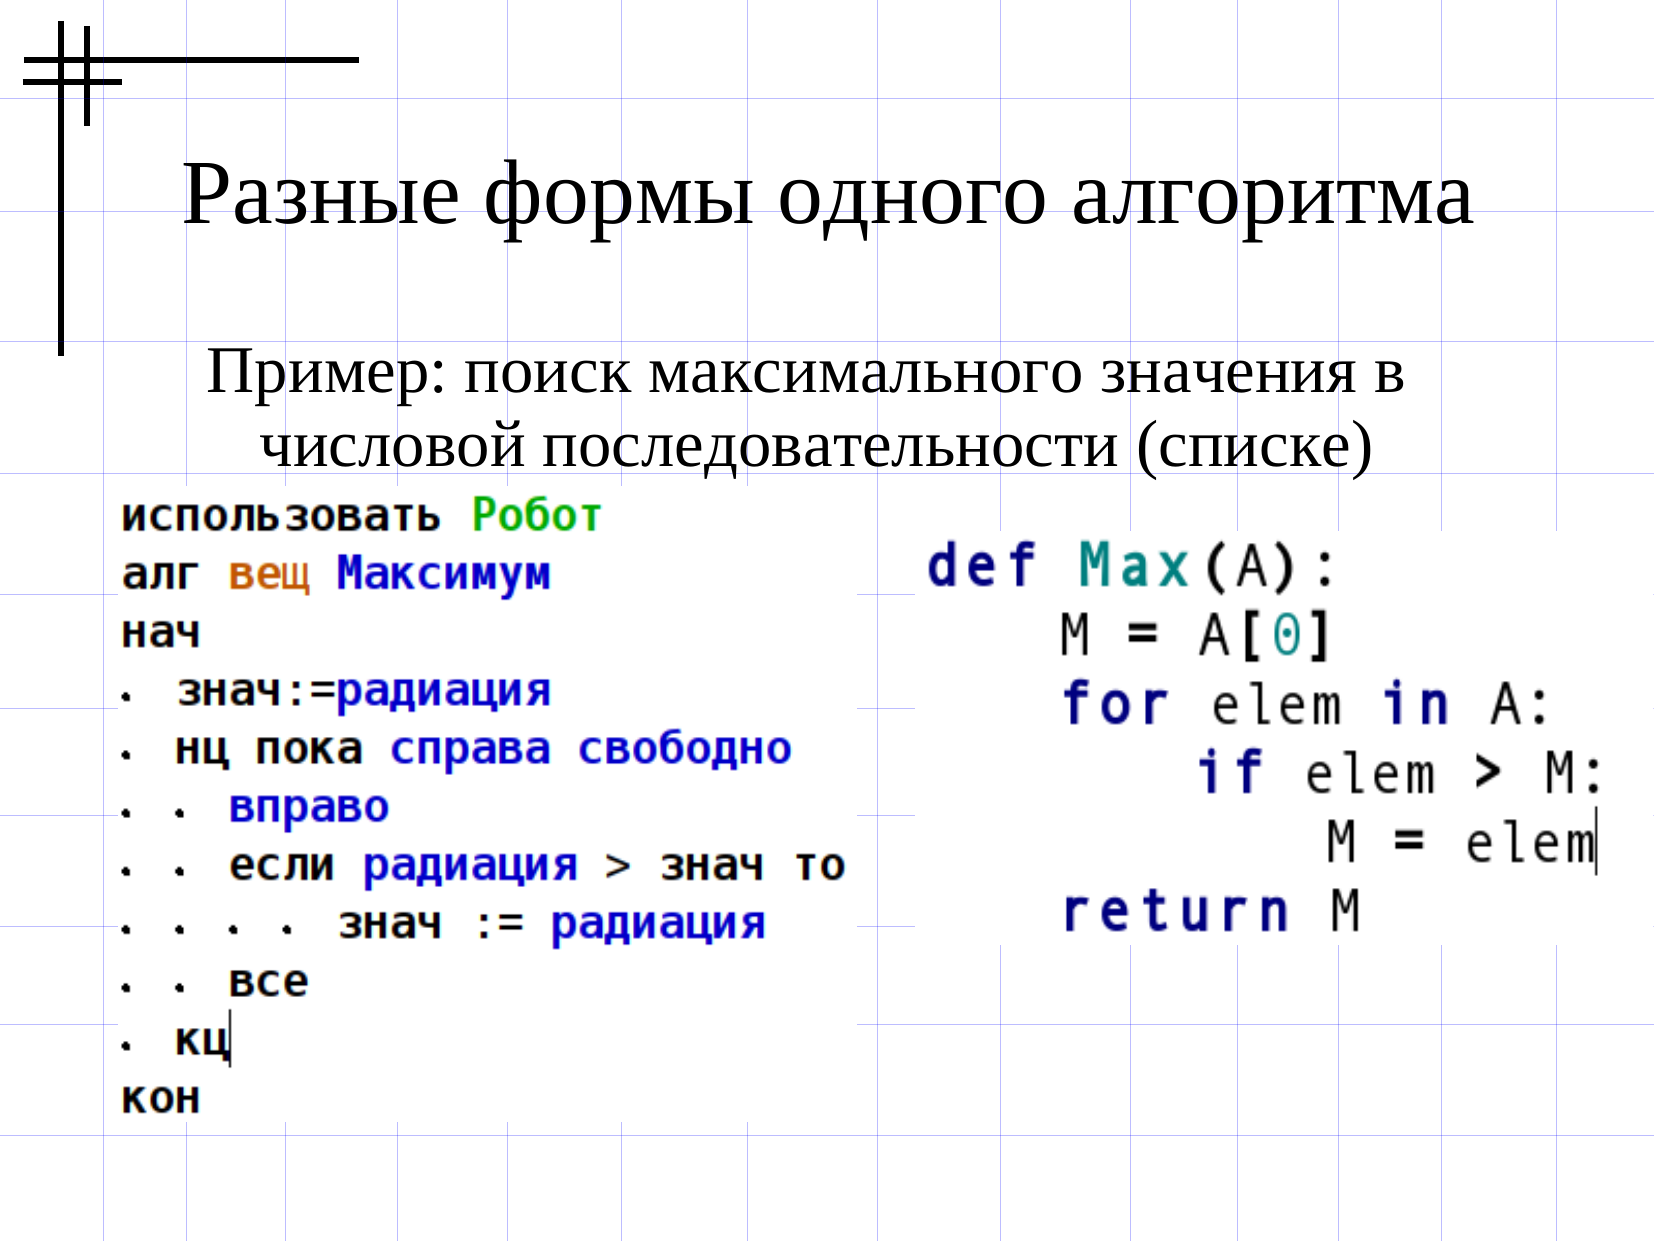

# Разные формы одного алгоритма
Пример: поиск максимального значения в числовой последовательности (списке)